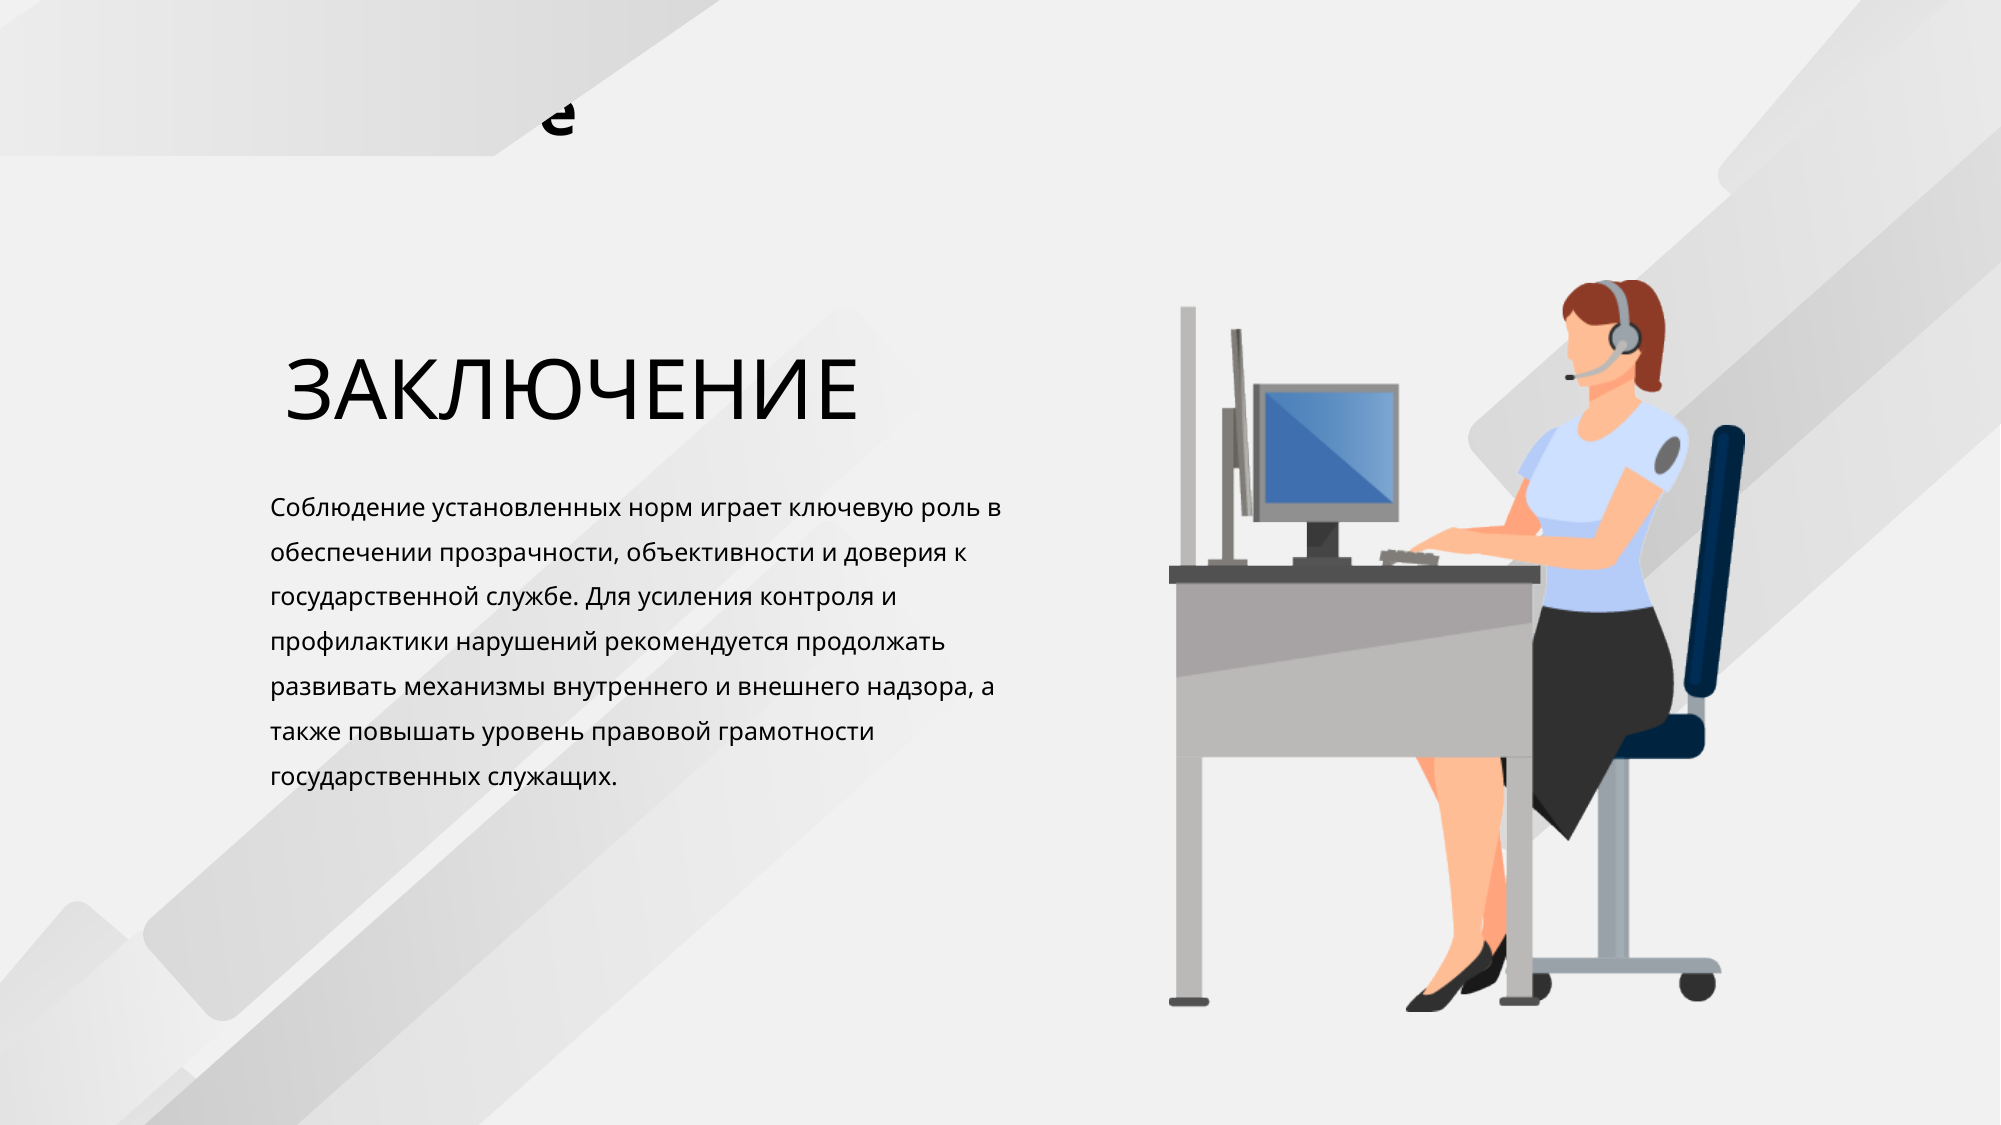

ЗАКЛЮЧЕНИЕ
Соблюдение установленных норм играет ключевую роль в обеспечении прозрачности, объективности и доверия к государственной службе. Для усиления контроля и профилактики нарушений рекомендуется продолжать развивать механизмы внутреннего и внешнего надзора, а также повышать уровень правовой грамотности государственных служащих.